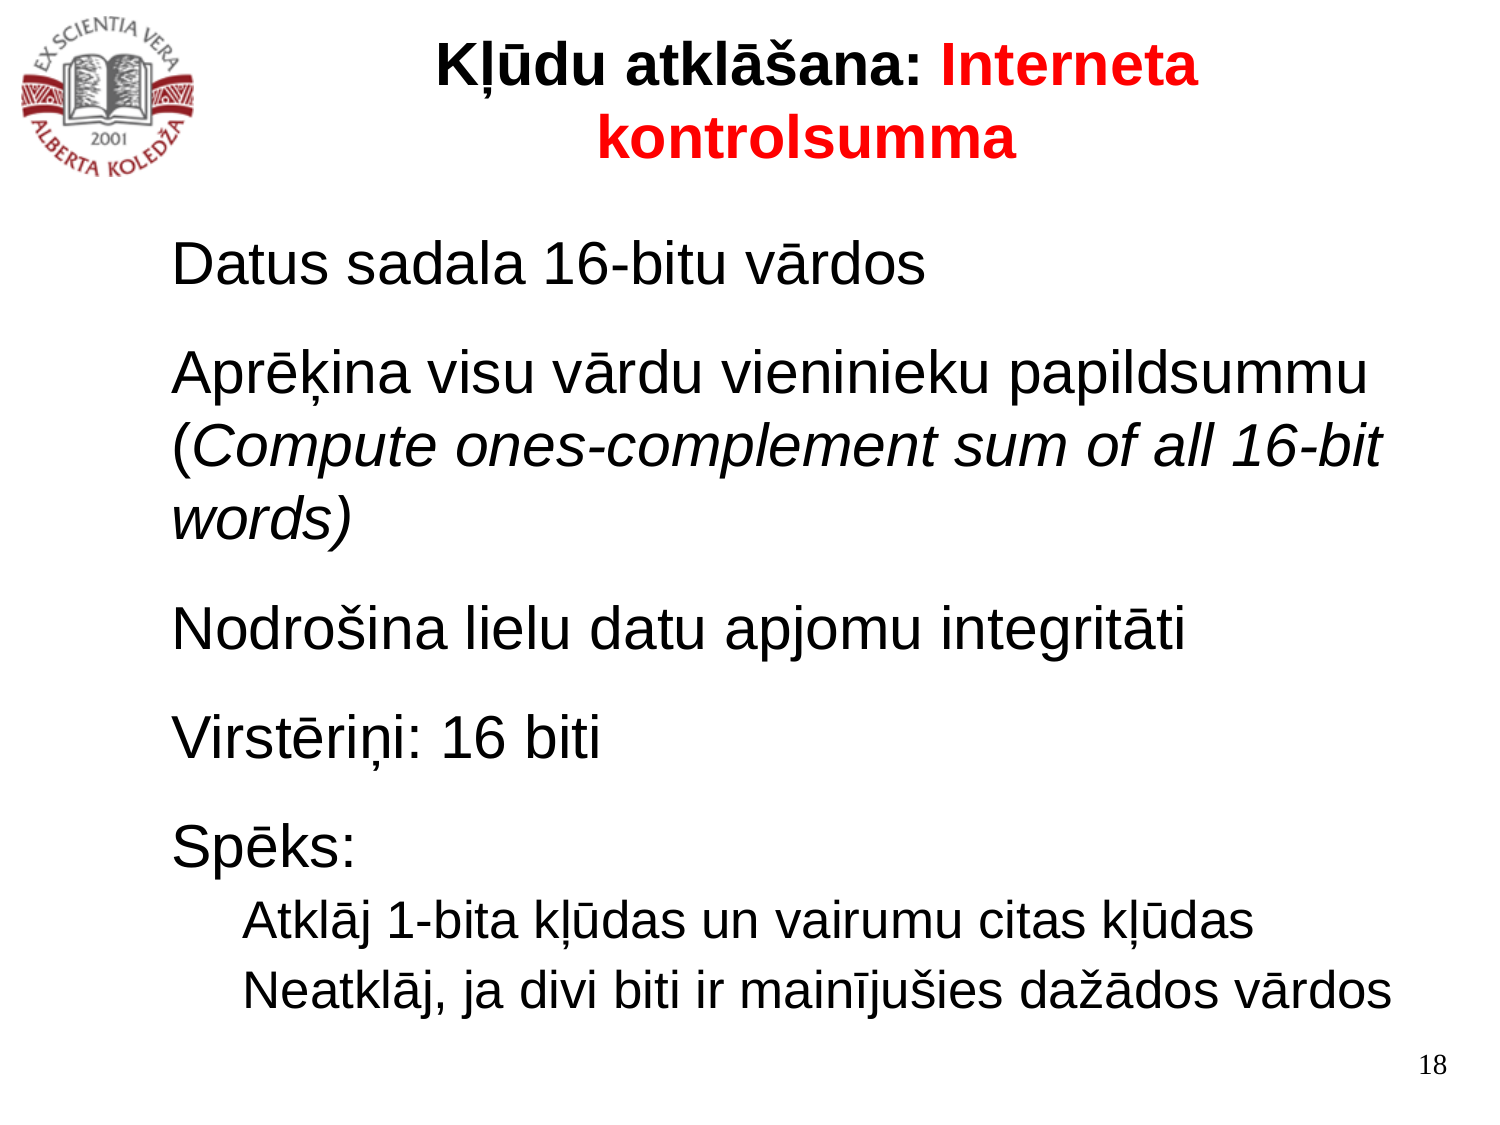

# Kļūdu atklāšana: Interneta kontrolsumma
Datus sadala 16-bitu vārdos
Aprēķina visu vārdu vieninieku papildsummu (Compute ones-complement sum of all 16-bit words)
Nodrošina lielu datu apjomu integritāti
Virstēriņi: 16 biti
Spēks:
Atklāj 1-bita kļūdas un vairumu citas kļūdas
Neatklāj, ja divi biti ir mainījušies dažādos vārdos